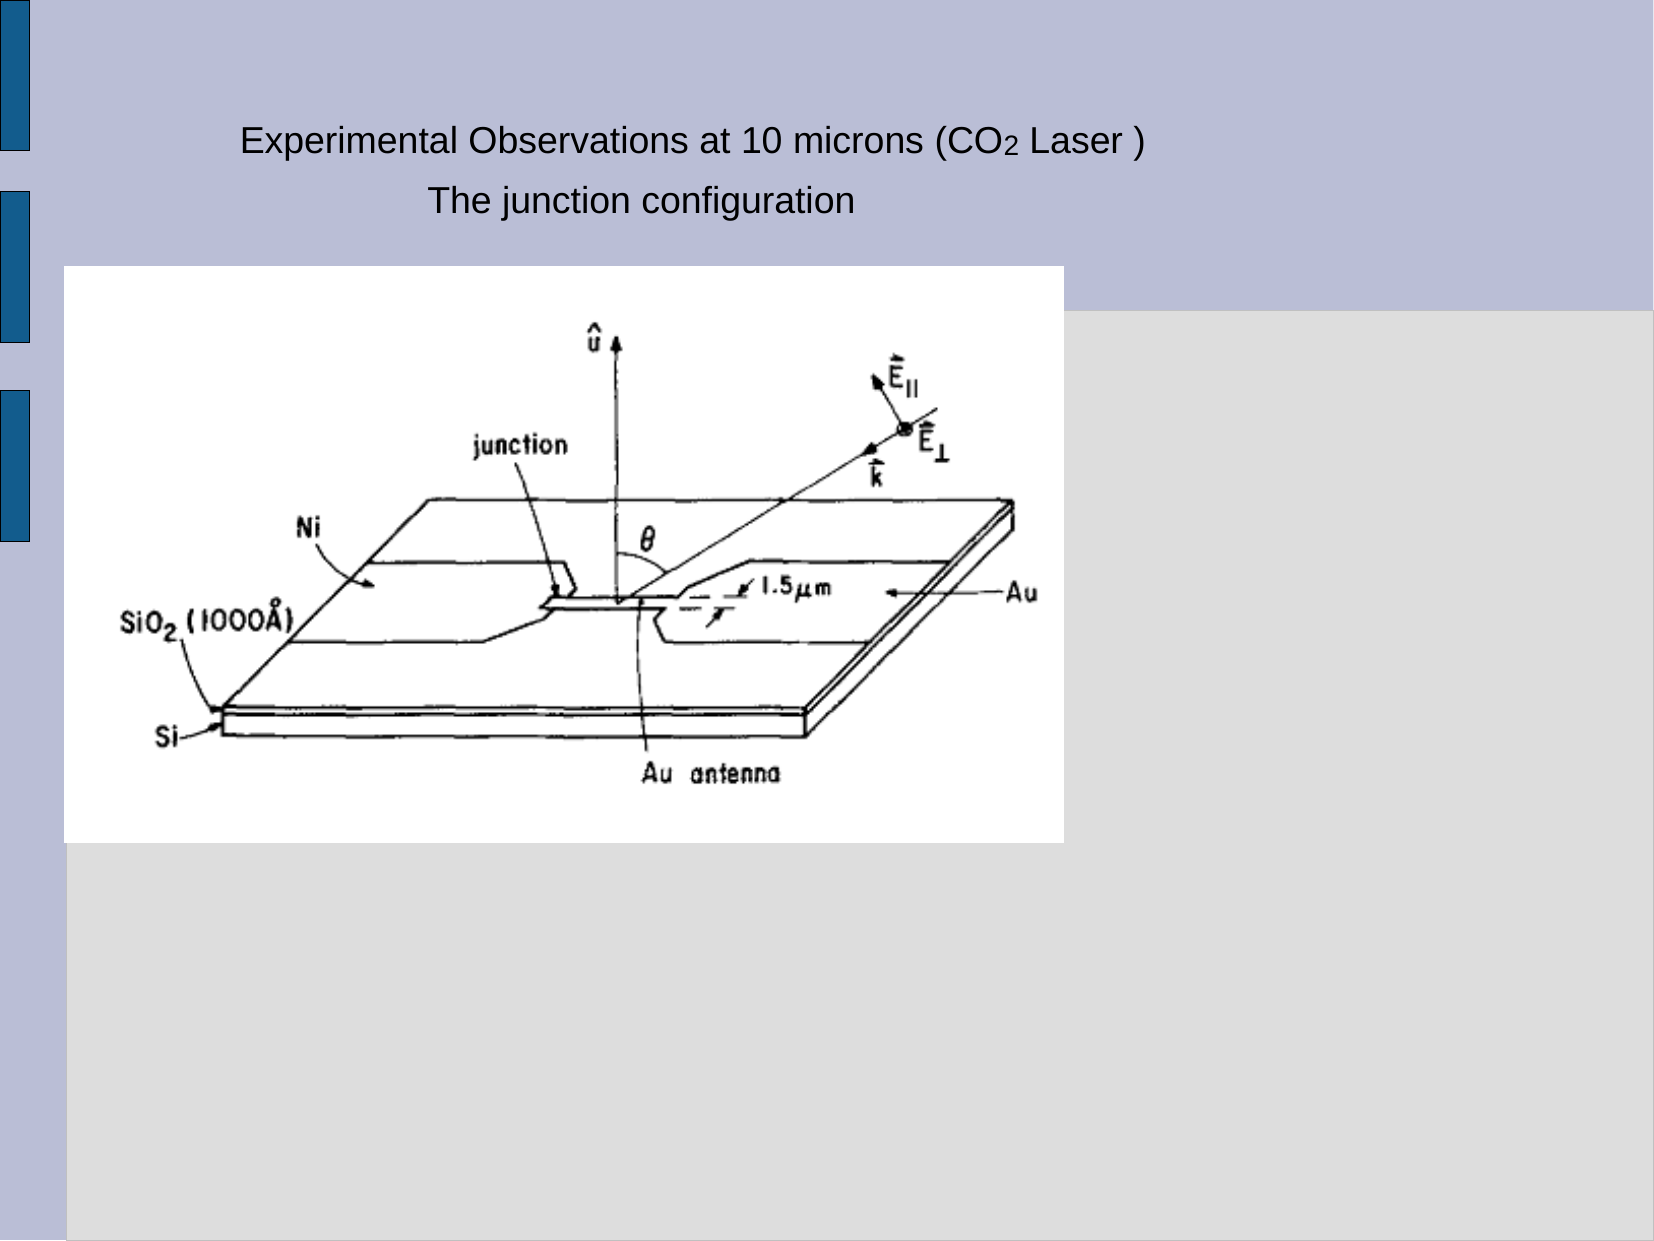

Experimental Observations at 10 microns (CO2 Laser )
The junction configuration